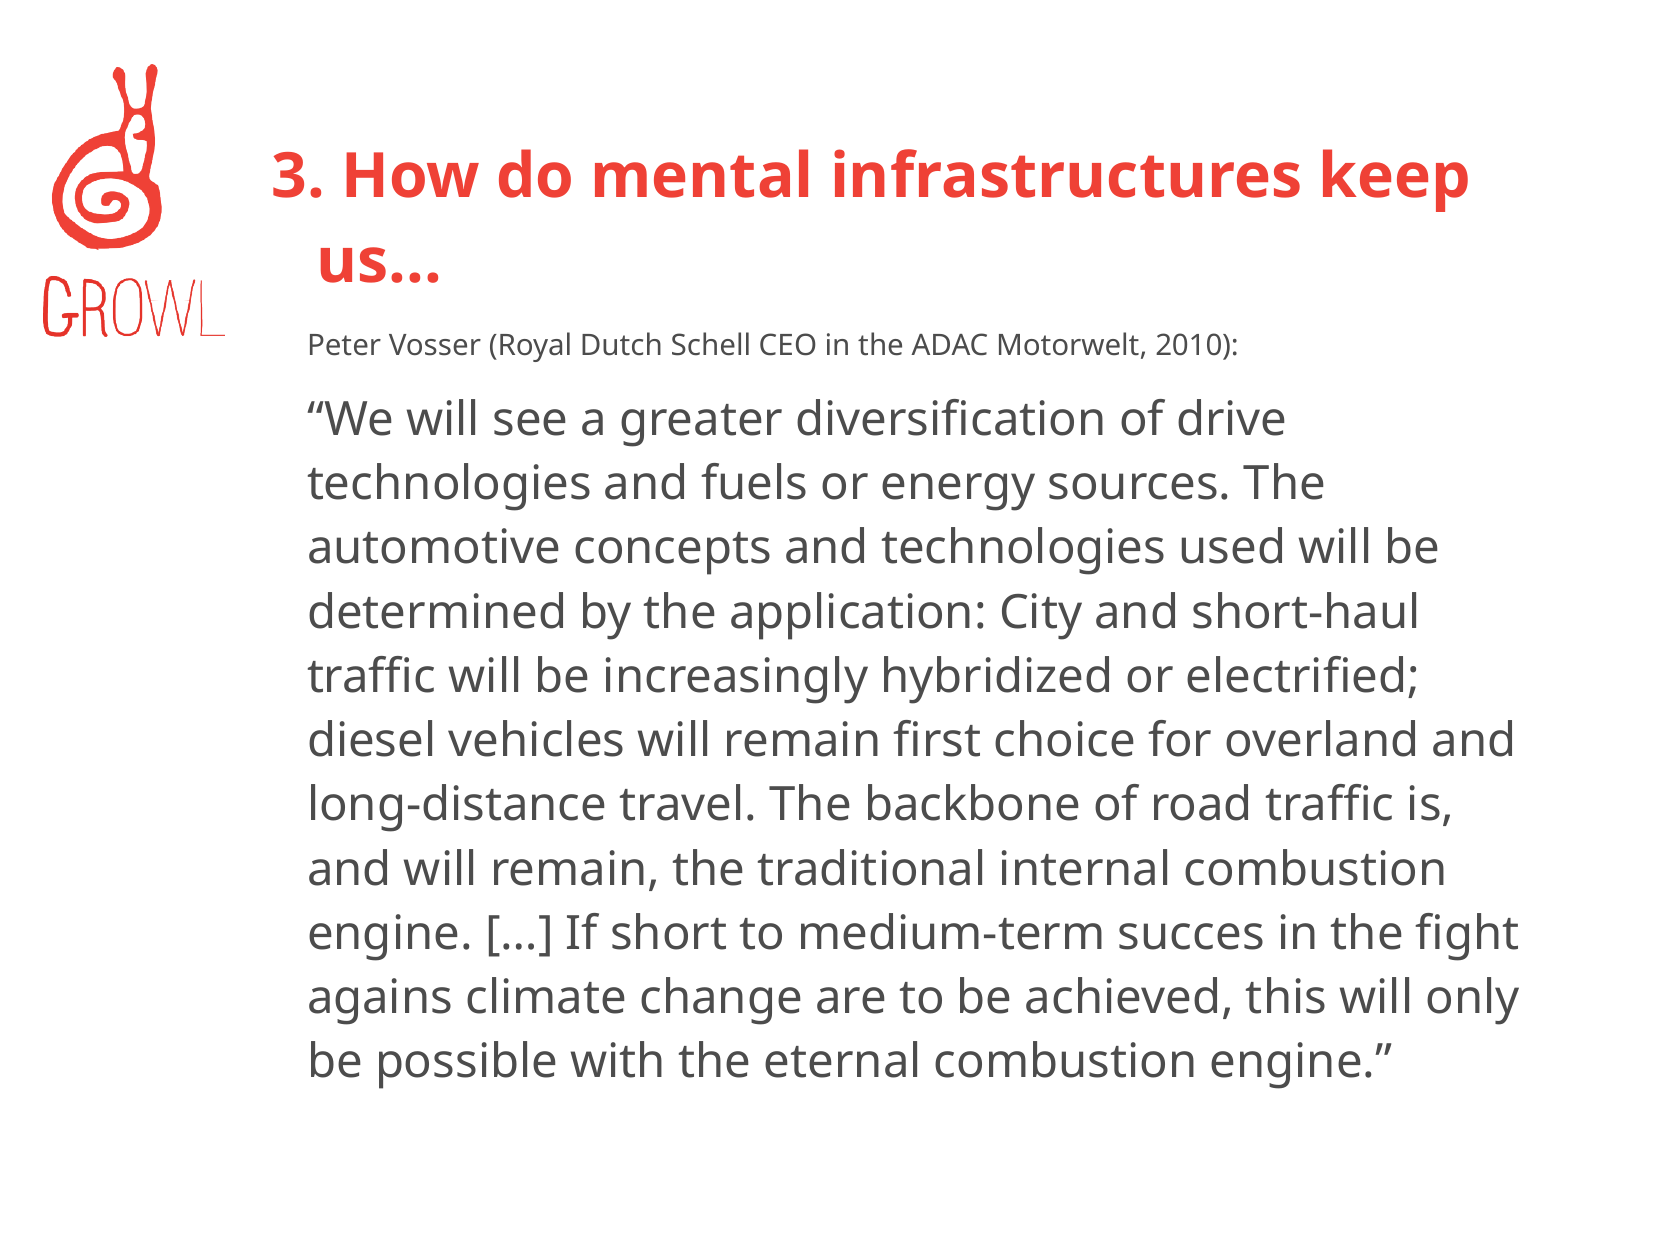

# 3. How do mental infrastructures keep us...
Peter Vosser (Royal Dutch Schell CEO in the ADAC Motorwelt, 2010):
“We will see a greater diversification of drive technologies and fuels or energy sources. The automotive concepts and technologies used will be determined by the application: City and short-haul traffic will be increasingly hybridized or electrified; diesel vehicles will remain first choice for overland and long-distance travel. The backbone of road traffic is, and will remain, the traditional internal combustion engine. […] If short to medium-term succes in the fight agains climate change are to be achieved, this will only be possible with the eternal combustion engine.”